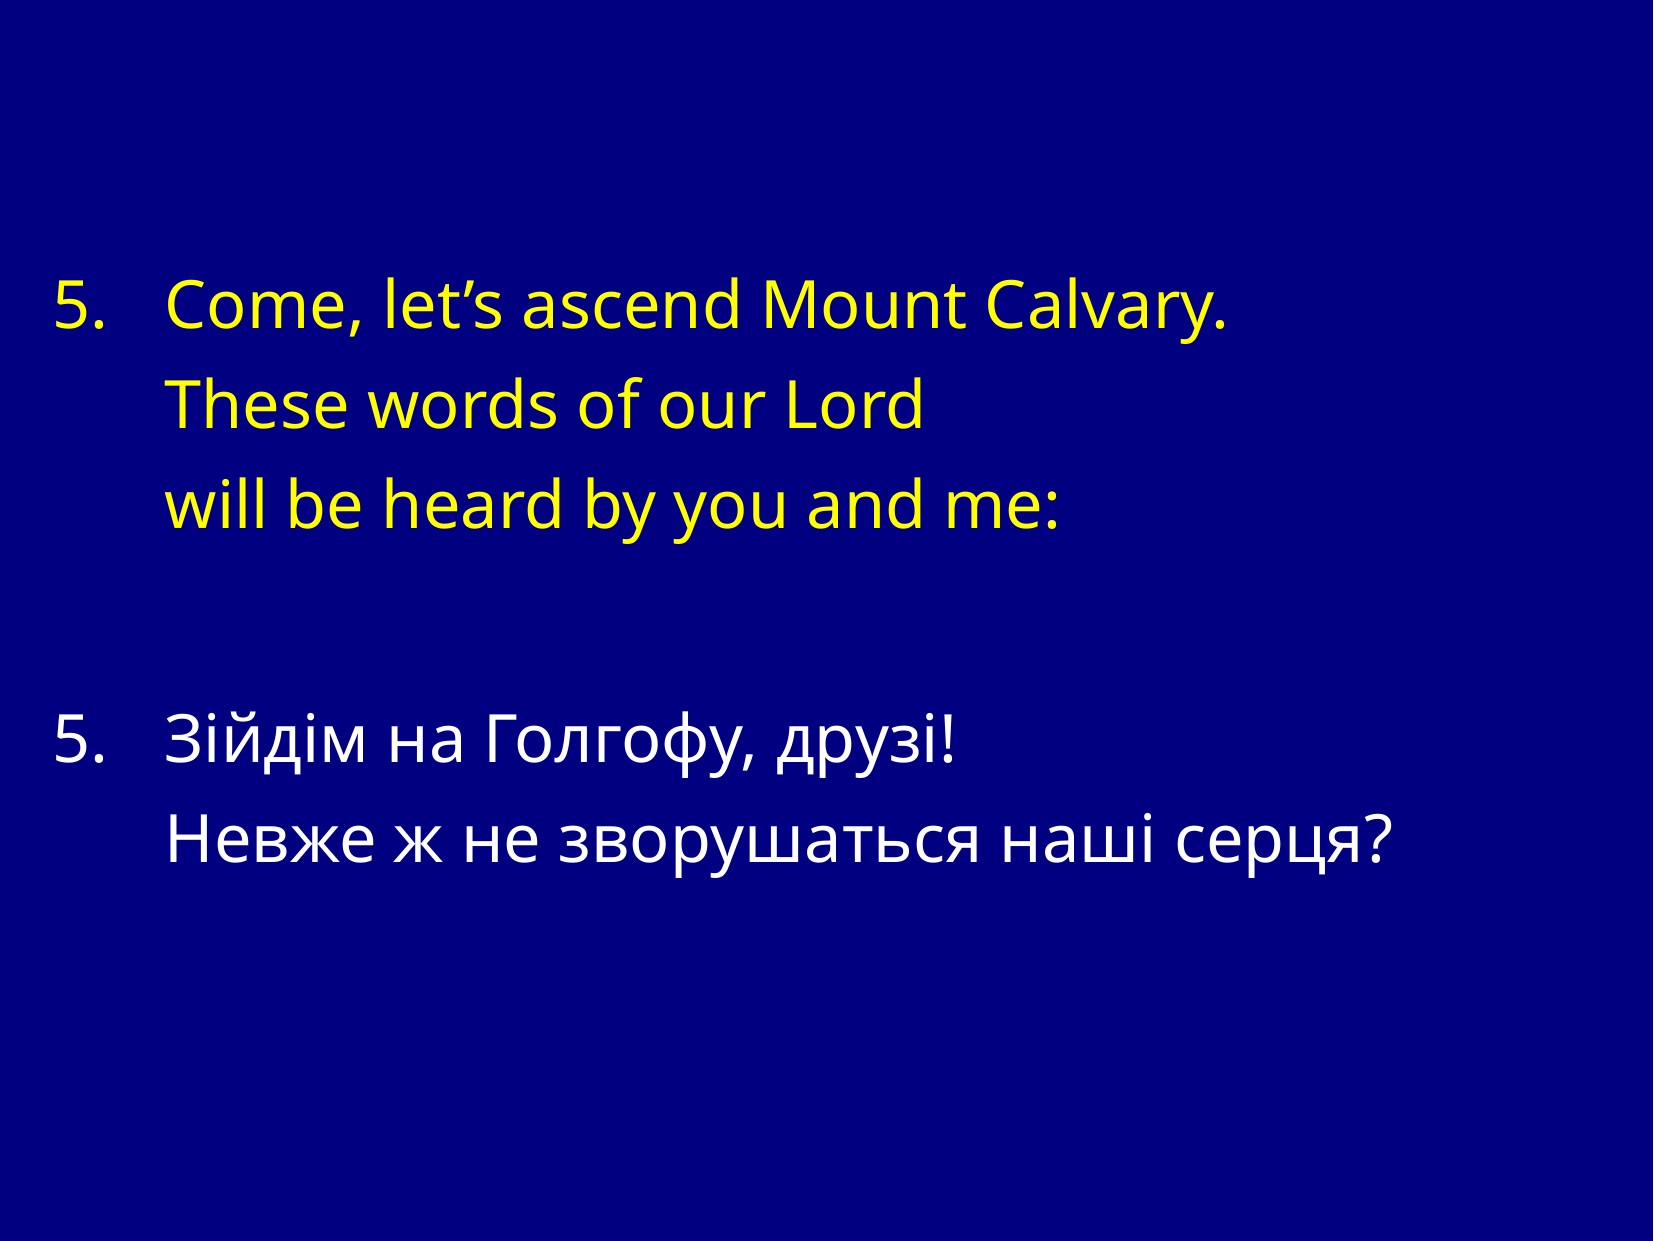

5.	Come, let’s ascend Mount Calvary.
	These words of our Lord
	will be heard by you and me:
5.	Зійдім на Голгофу, друзі!
	Невже ж не зворушаться наші серця?